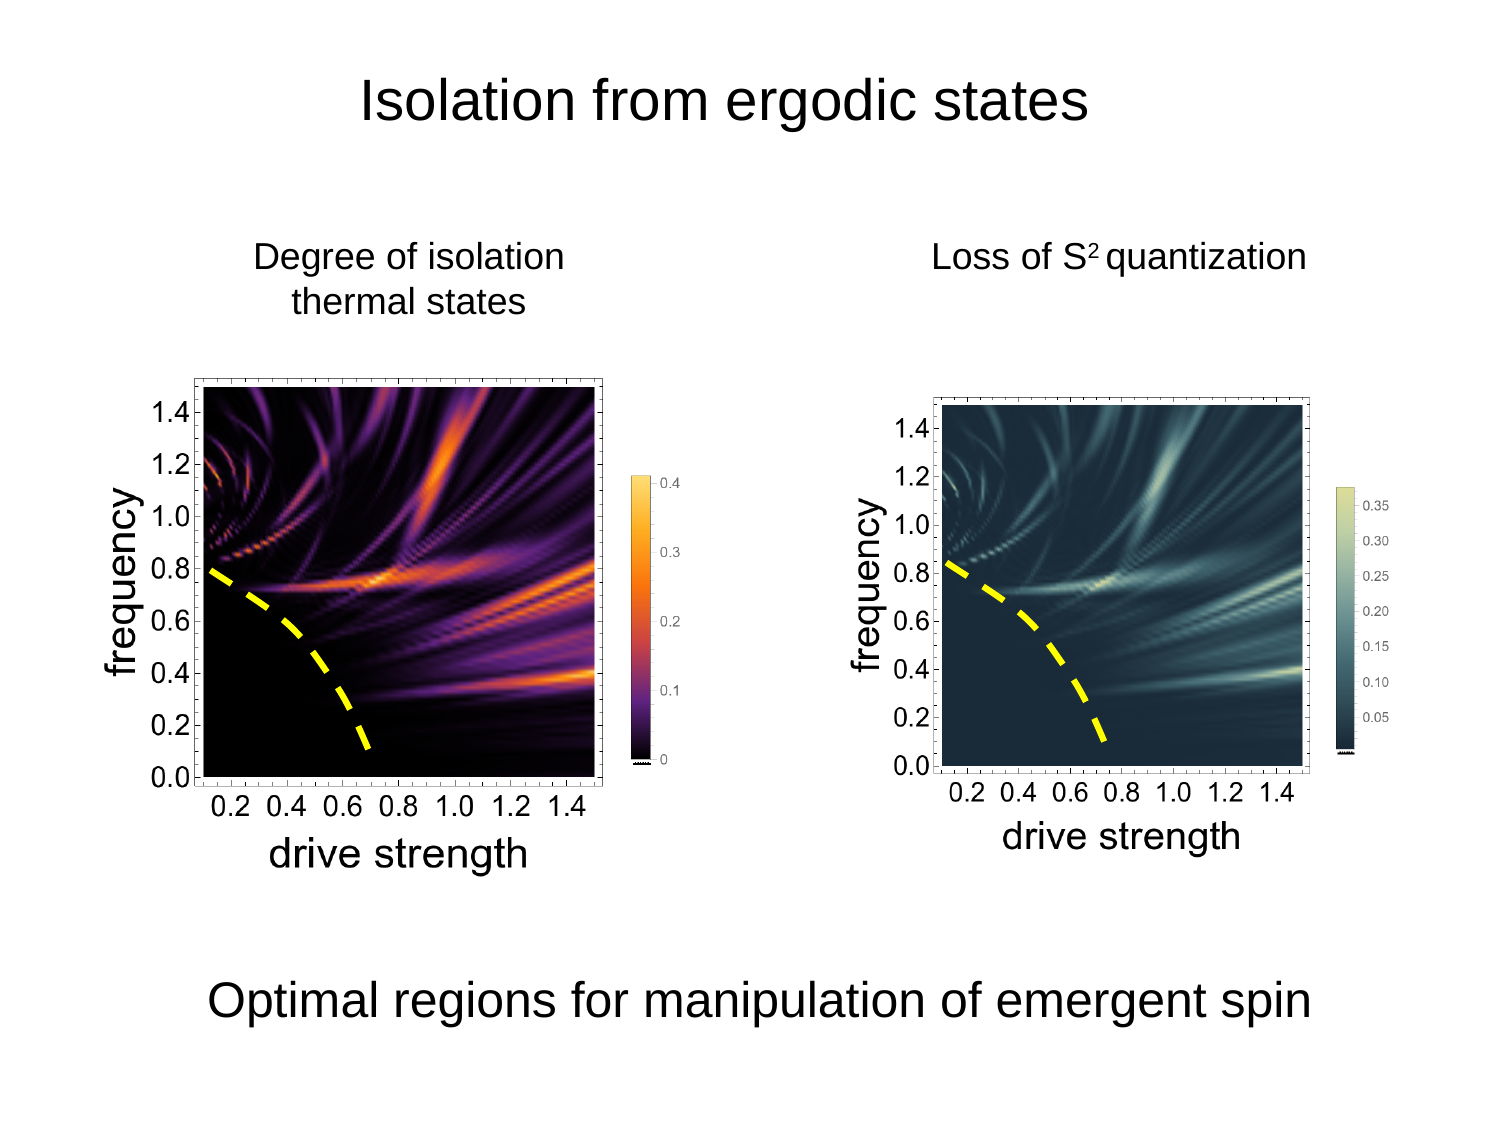

# Isolation from ergodic states
Degree of isolation thermal states
Loss of S2 quantization
Optimal regions for manipulation of emergent spin